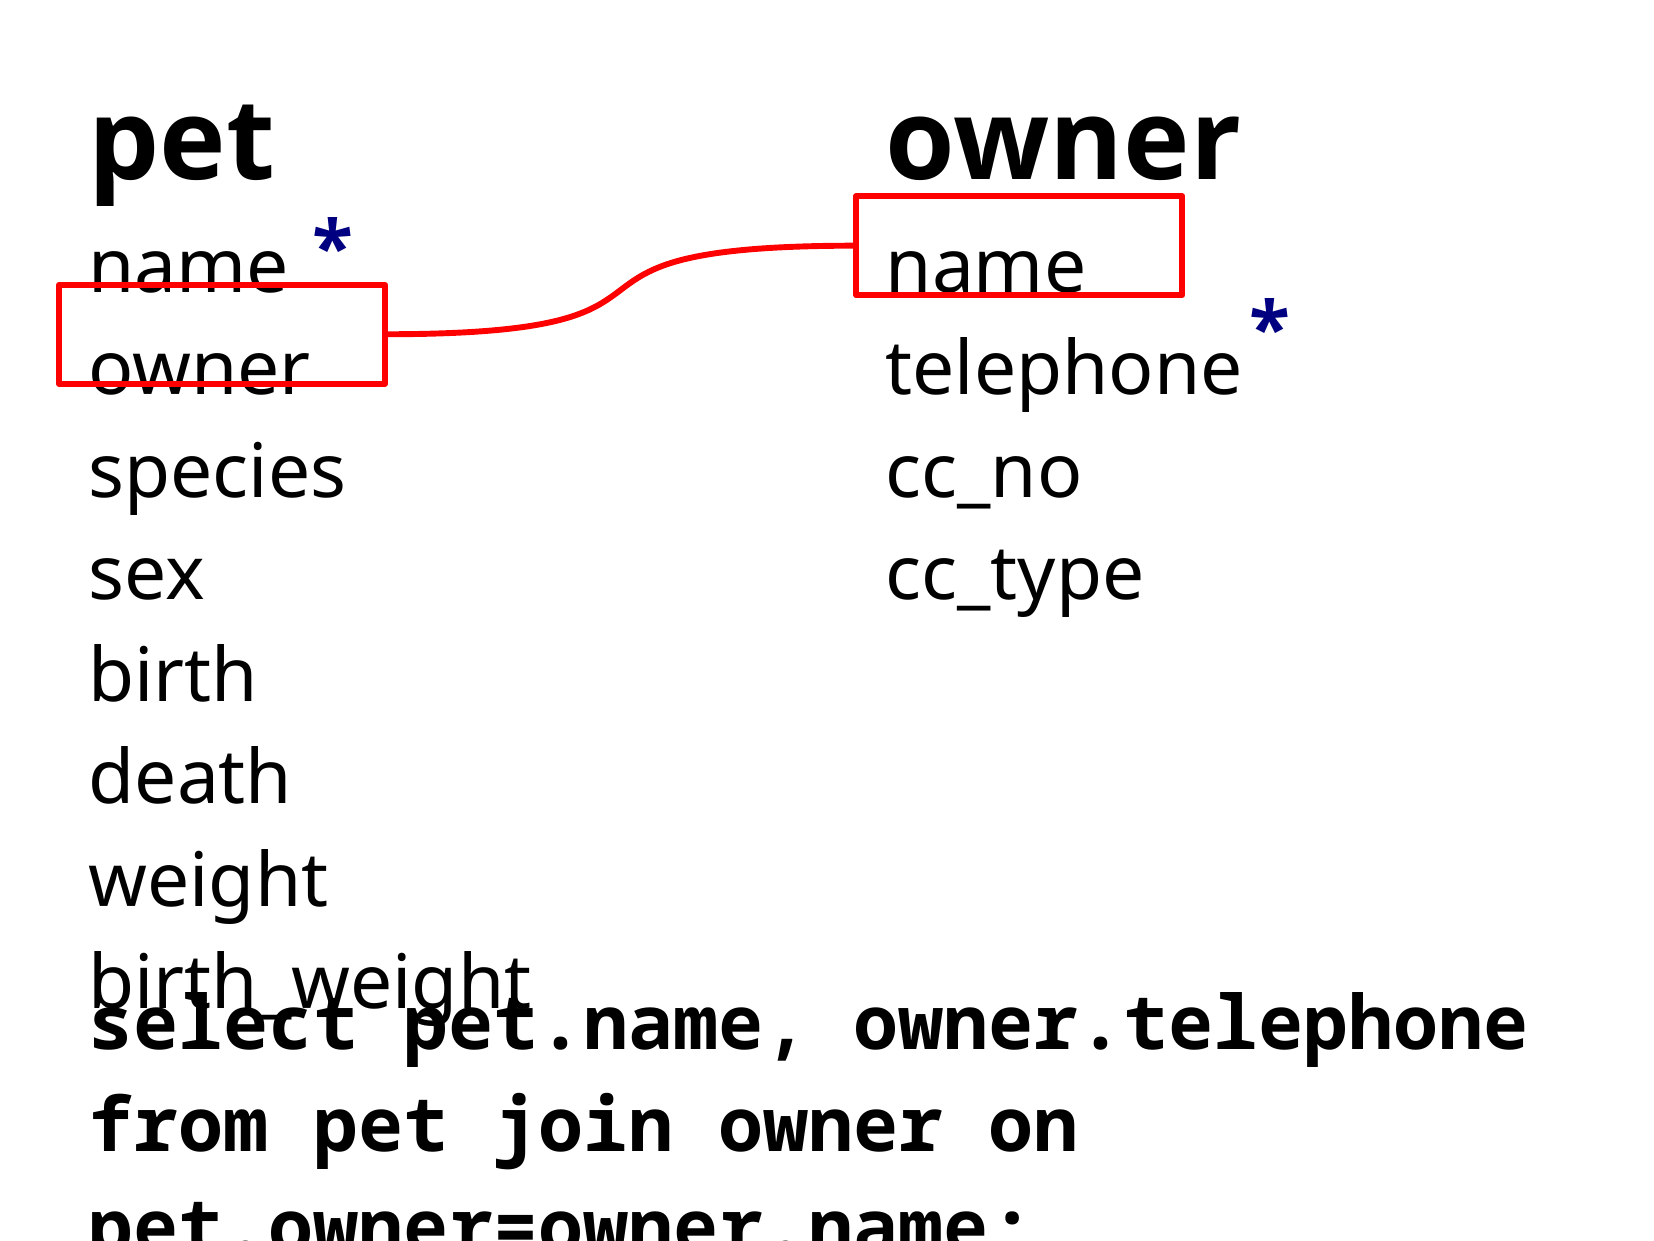

# pet
name
owner
species
sex
birth
death
weight
birth_weight
owner
name
telephone
cc_no
cc_type
*
*
select pet.name, owner.telephone
from pet join owner on
pet.owner=owner.name;